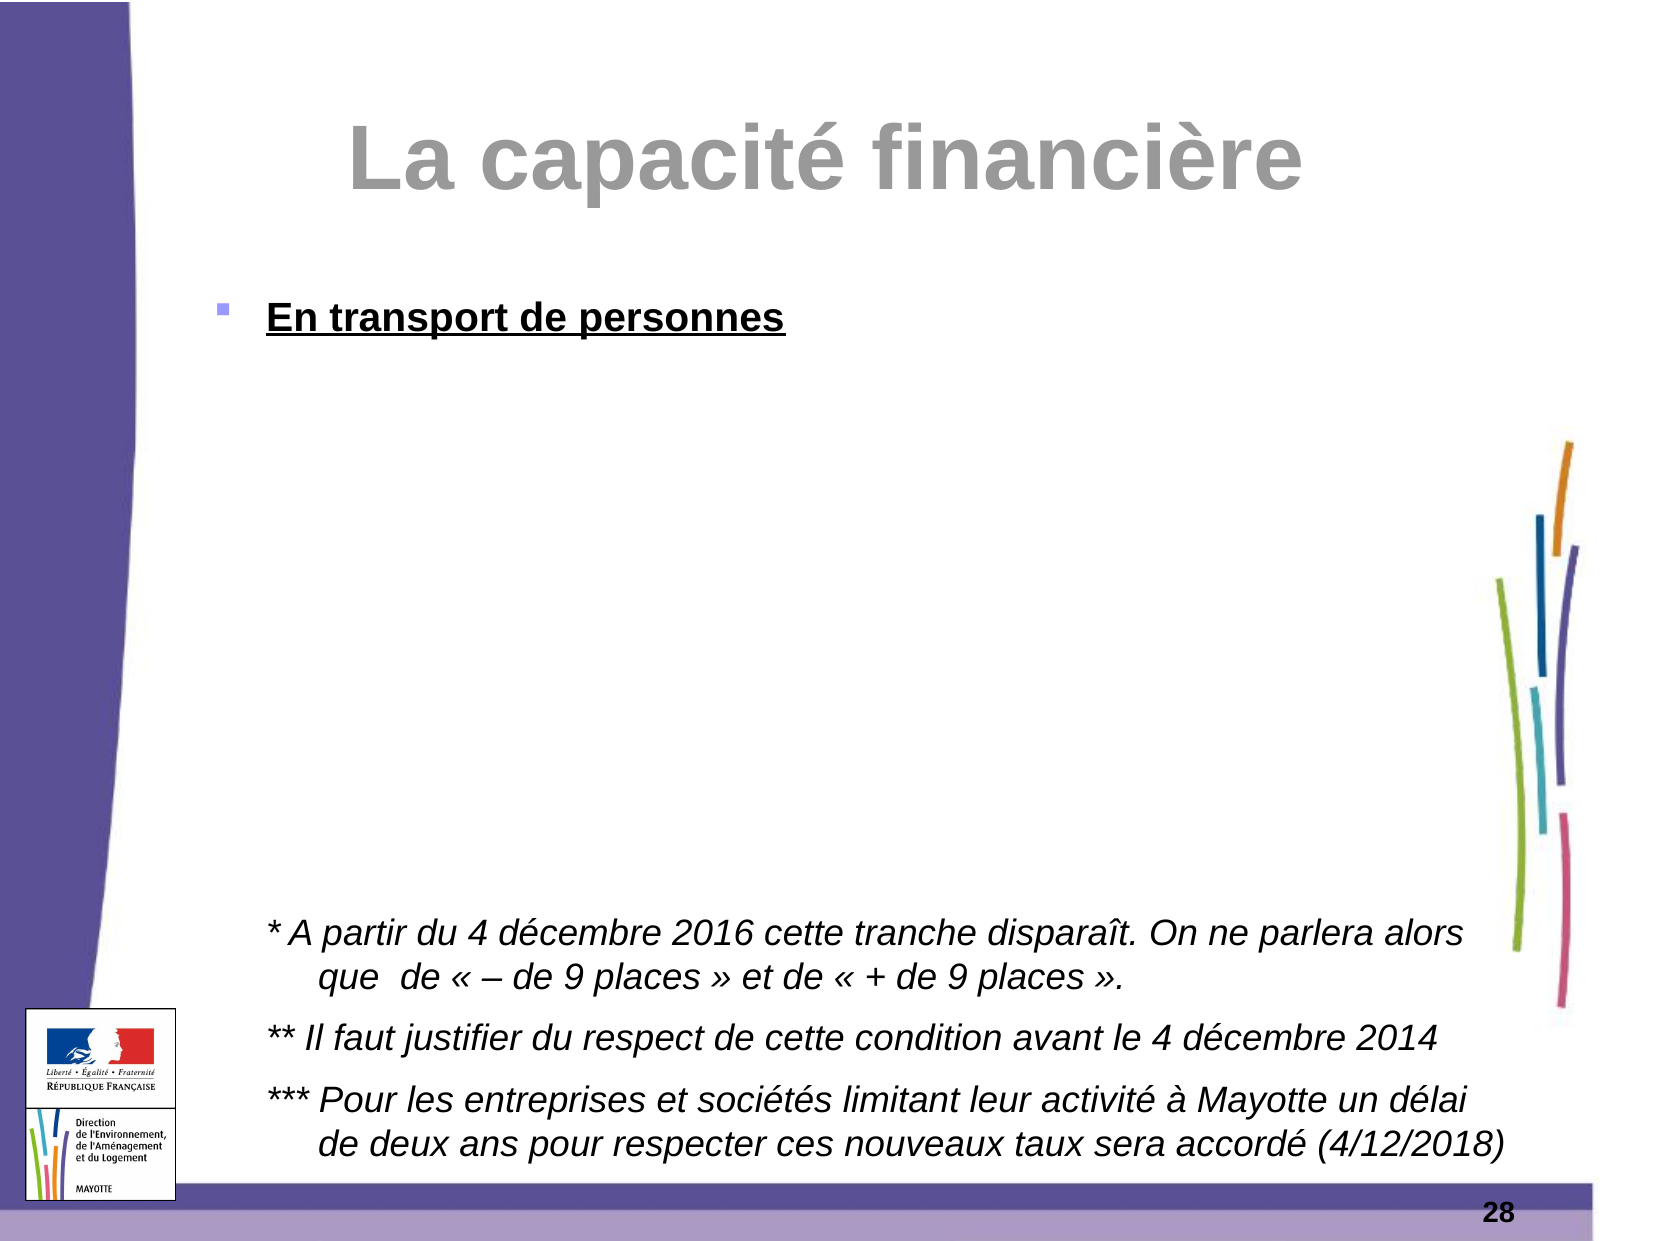

# La capacité financière
En transport de personnes
* A partir du 4 décembre 2016 cette tranche disparaît. On ne parlera alors que de « – de 9 places » et de « + de 9 places ».
** Il faut justifier du respect de cette condition avant le 4 décembre 2014
*** Pour les entreprises et sociétés limitant leur activité à Mayotte un délai de deux ans pour respecter ces nouveaux taux sera accordé (4/12/2018)